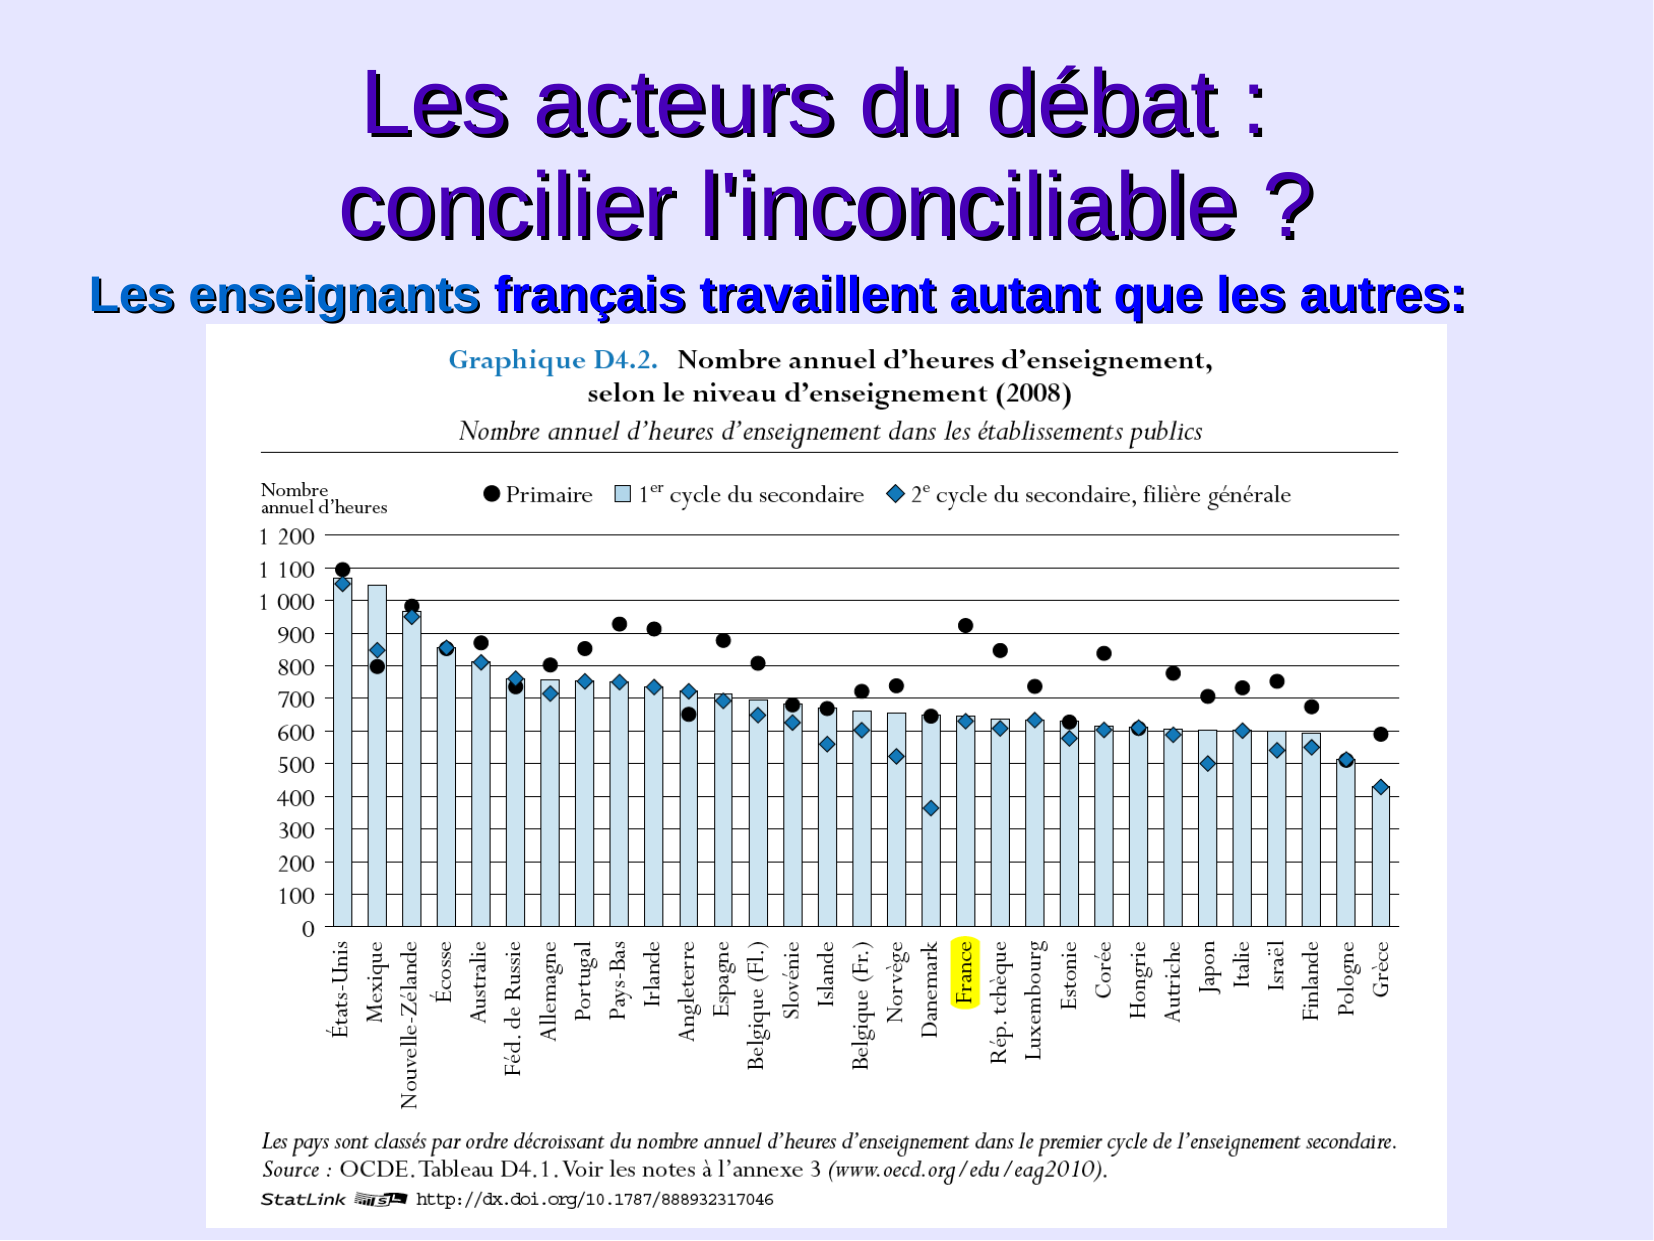

# Les acteurs du débat : concilier l'inconciliable ?
Les enseignants français travaillent autant que les autres: